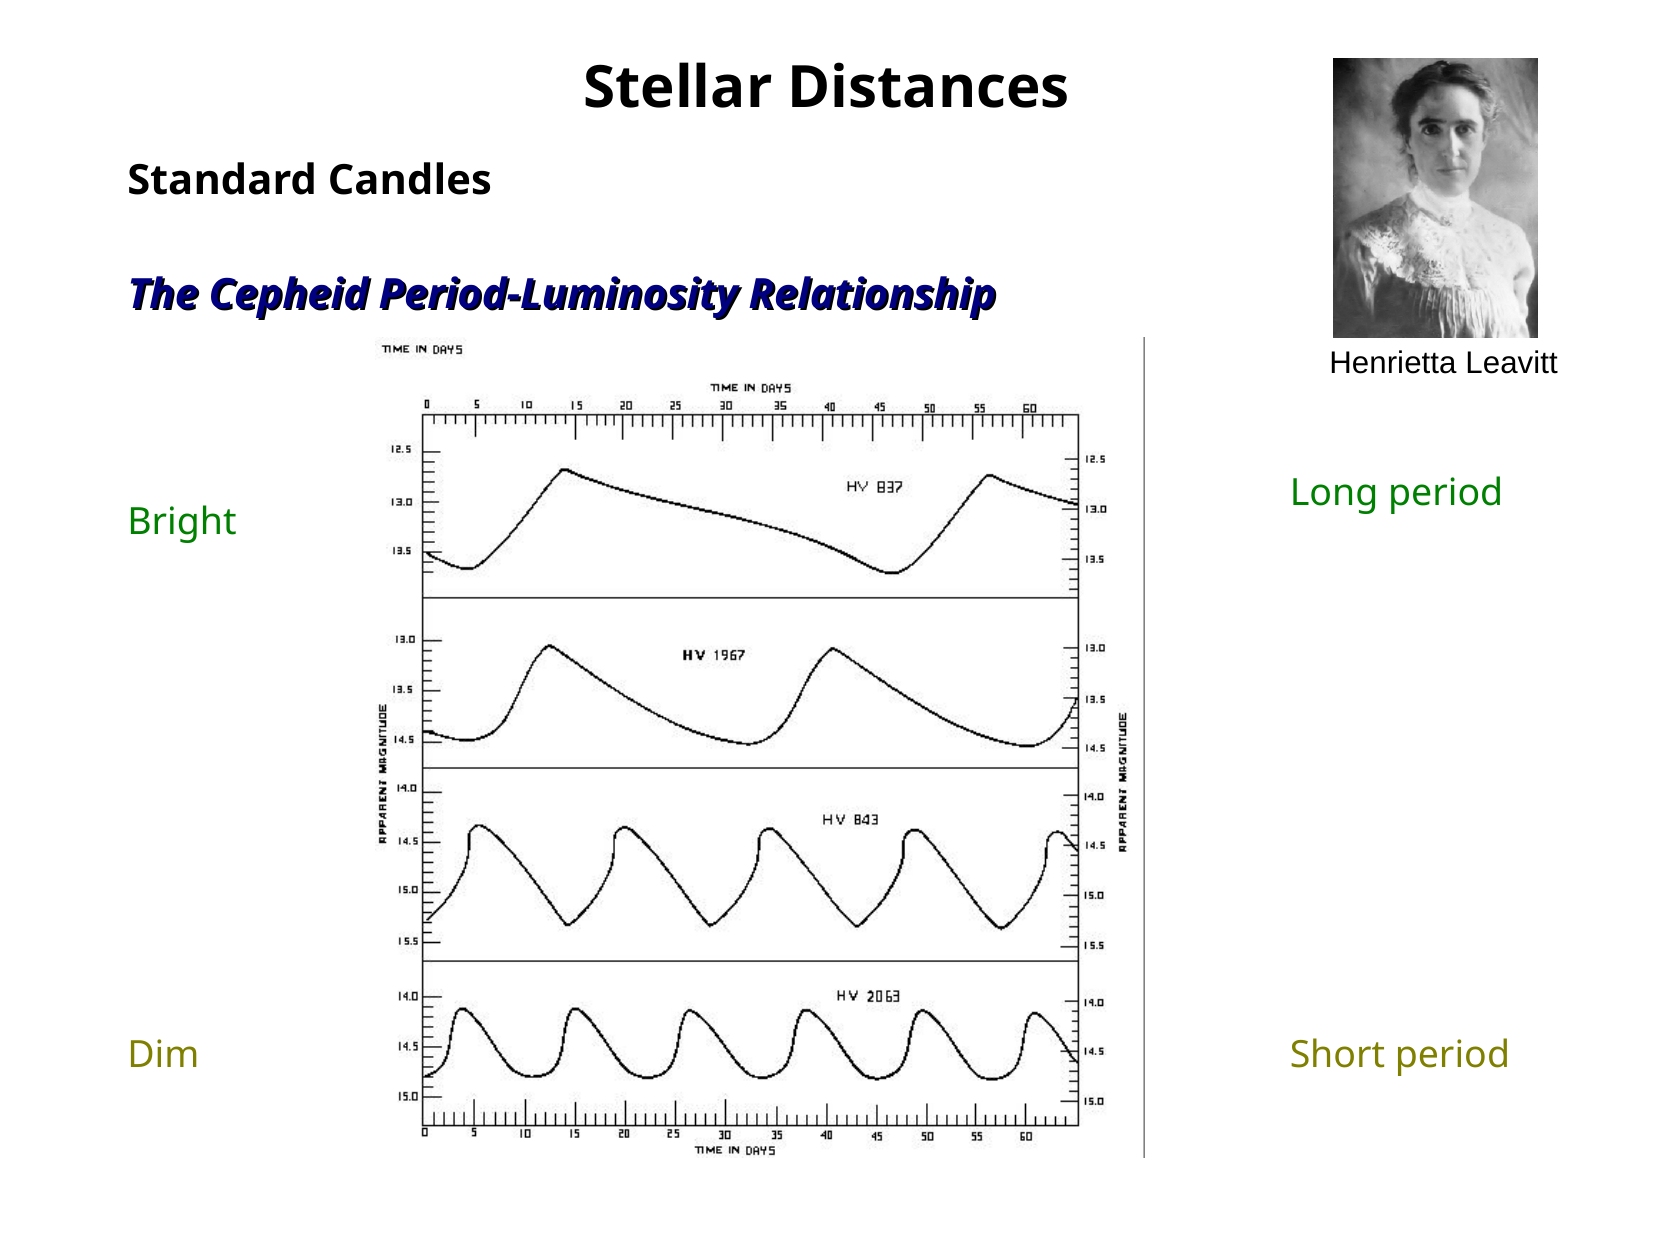

Stellar Distances
Standard Candles
The Cepheid Period-Luminosity Relationship
Henrietta Leavitt
Long period
Bright
Dim
Short period